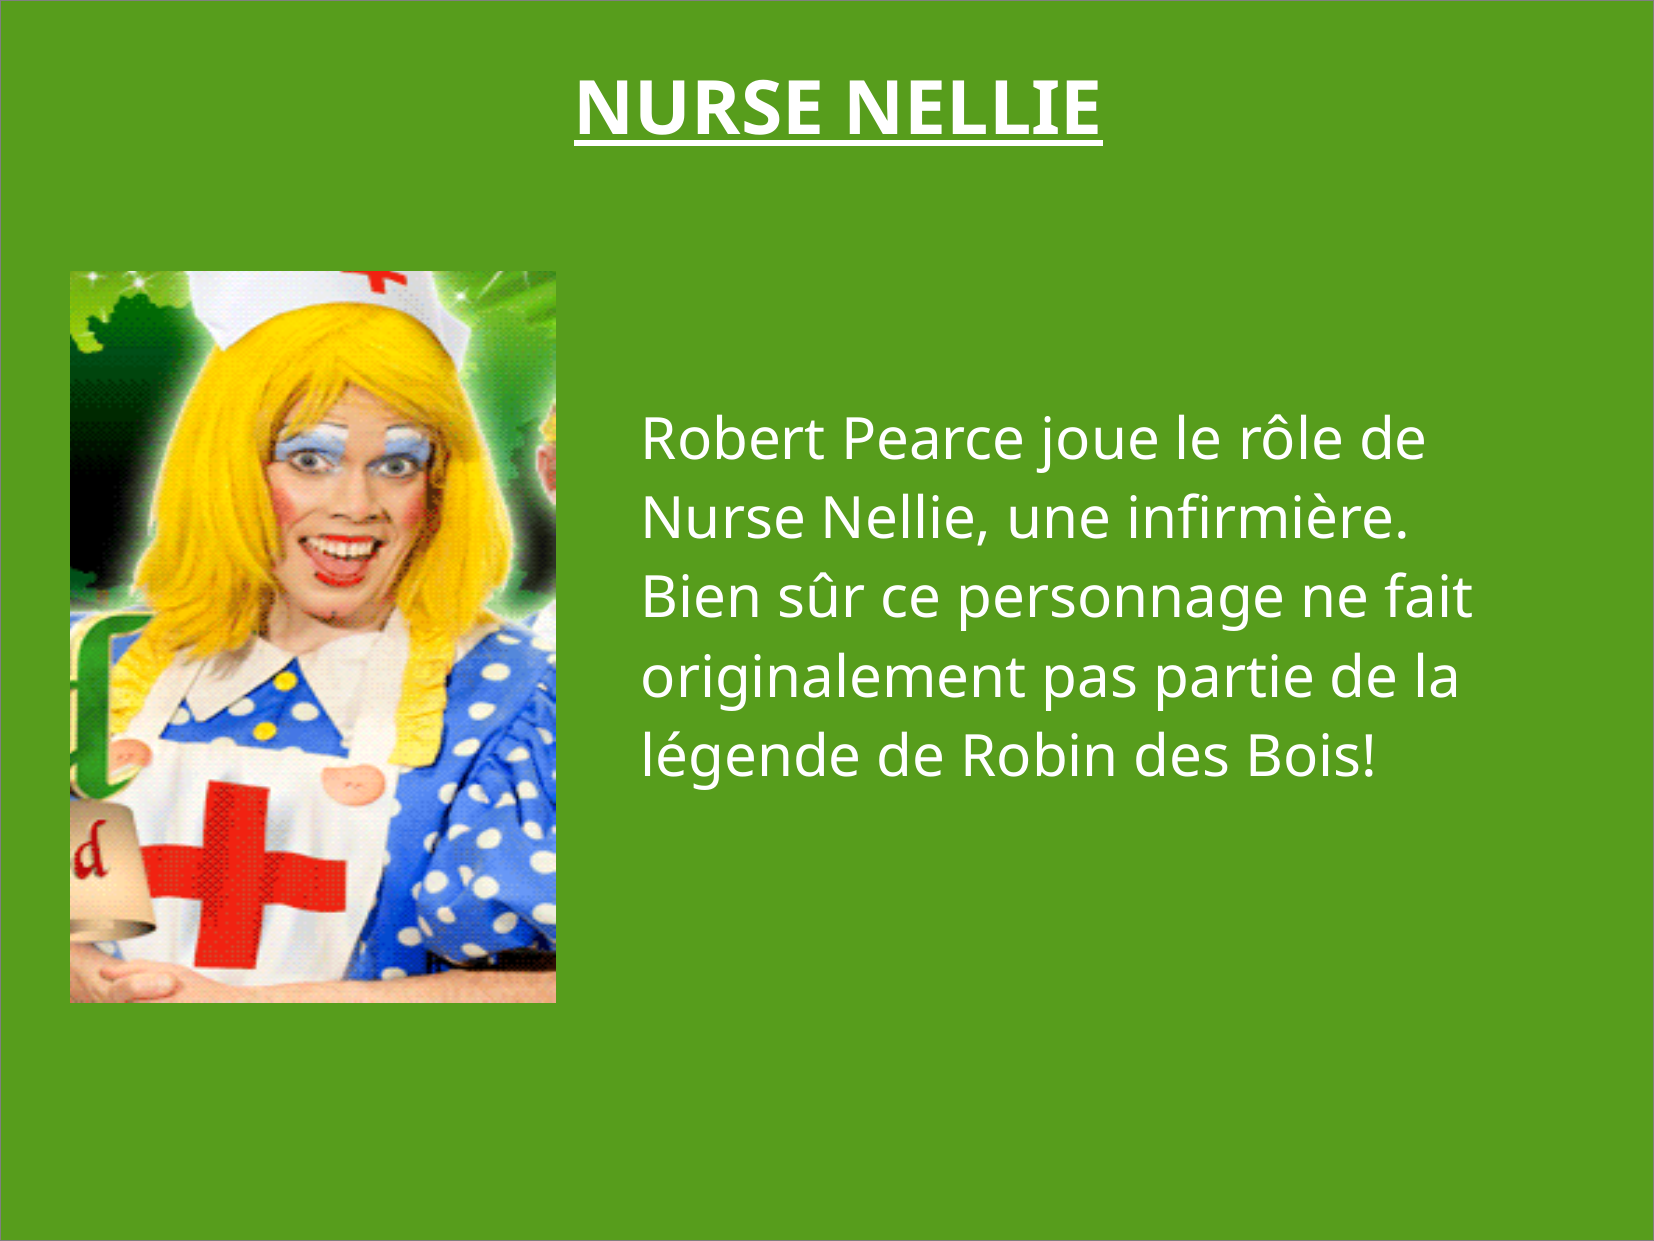

NURSE NELLIE
Robert Pearce joue le rôle de Nurse Nellie, une infirmière. Bien sûr ce personnage ne fait originalement pas partie de la légende de Robin des Bois!